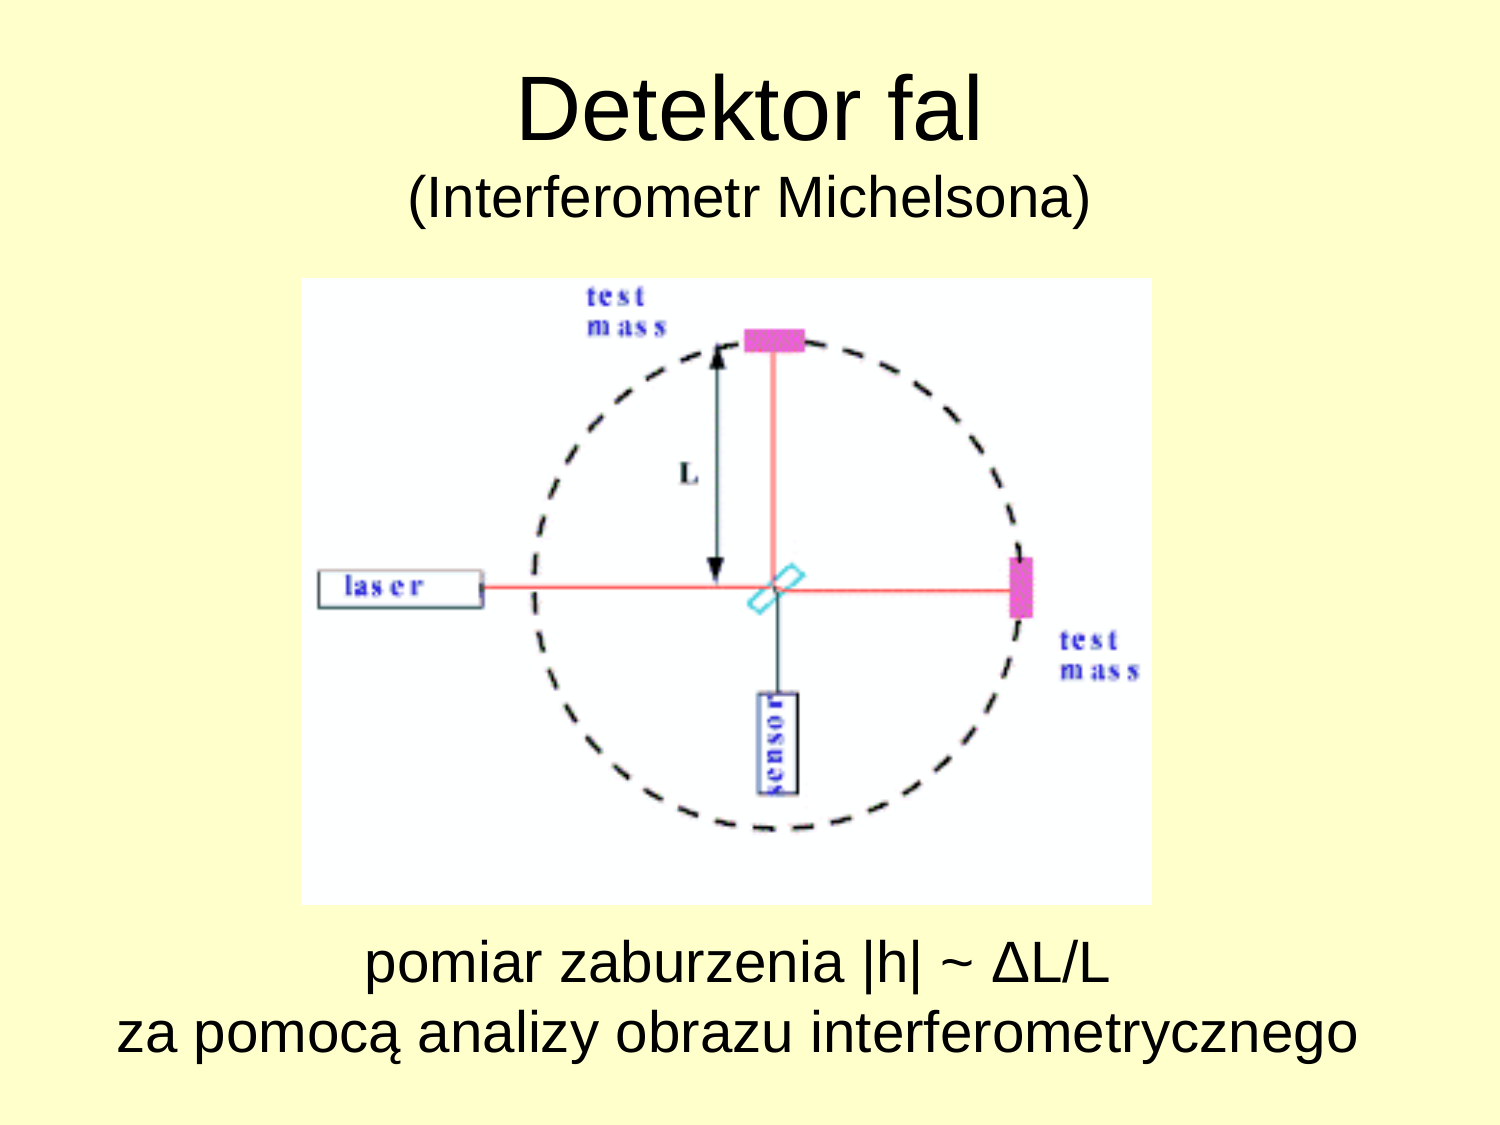

# Detektor fal (Interferometr Michelsona)
pomiar zaburzenia |h| ~ ΔL/L
za pomocą analizy obrazu interferometrycznego